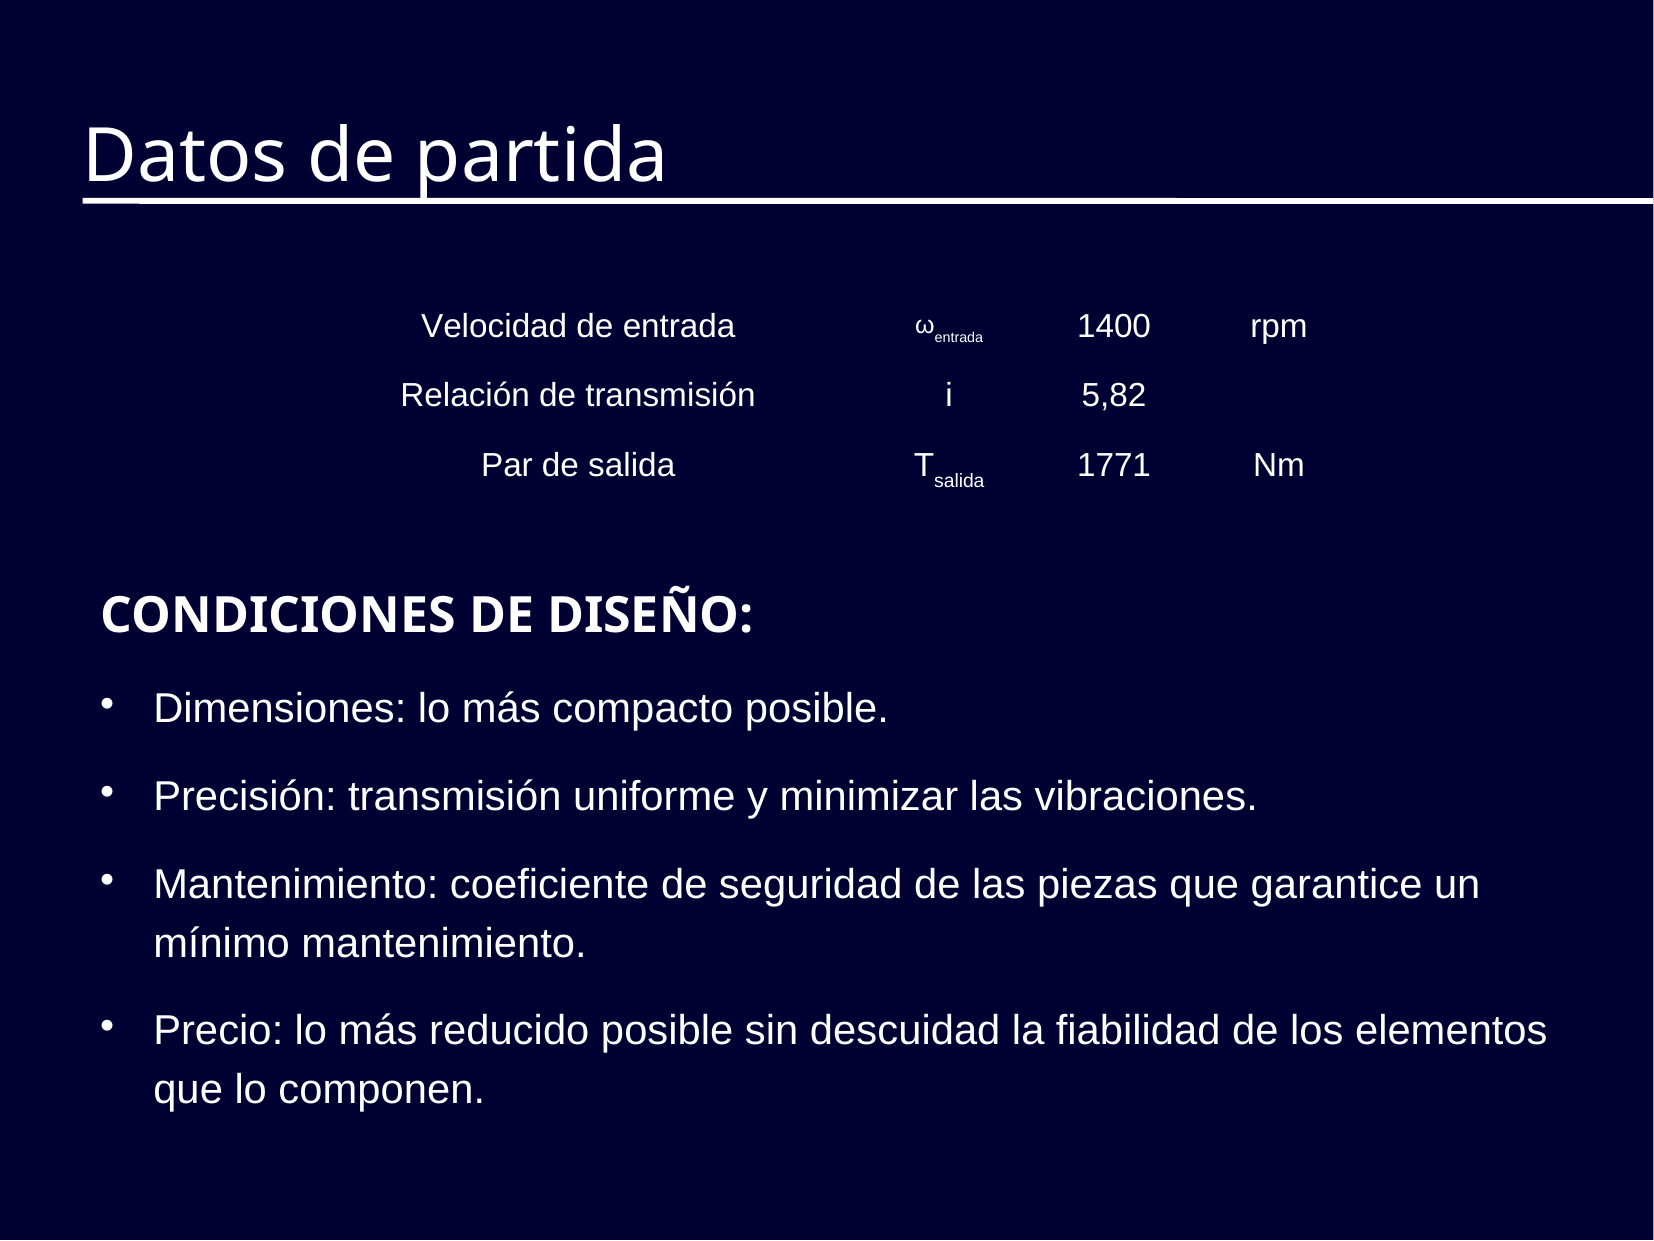

# Datos de partida
| Velocidad de entrada | ωentrada | 1400 | rpm |
| --- | --- | --- | --- |
| Relación de transmisión | i | 5,82 | |
| Par de salida | Tsalida | 1771 | Nm |
CONDICIONES DE DISEÑO:
Dimensiones: lo más compacto posible.
Precisión: transmisión uniforme y minimizar las vibraciones.
Mantenimiento: coeficiente de seguridad de las piezas que garantice un mínimo mantenimiento.
Precio: lo más reducido posible sin descuidad la fiabilidad de los elementos que lo componen.